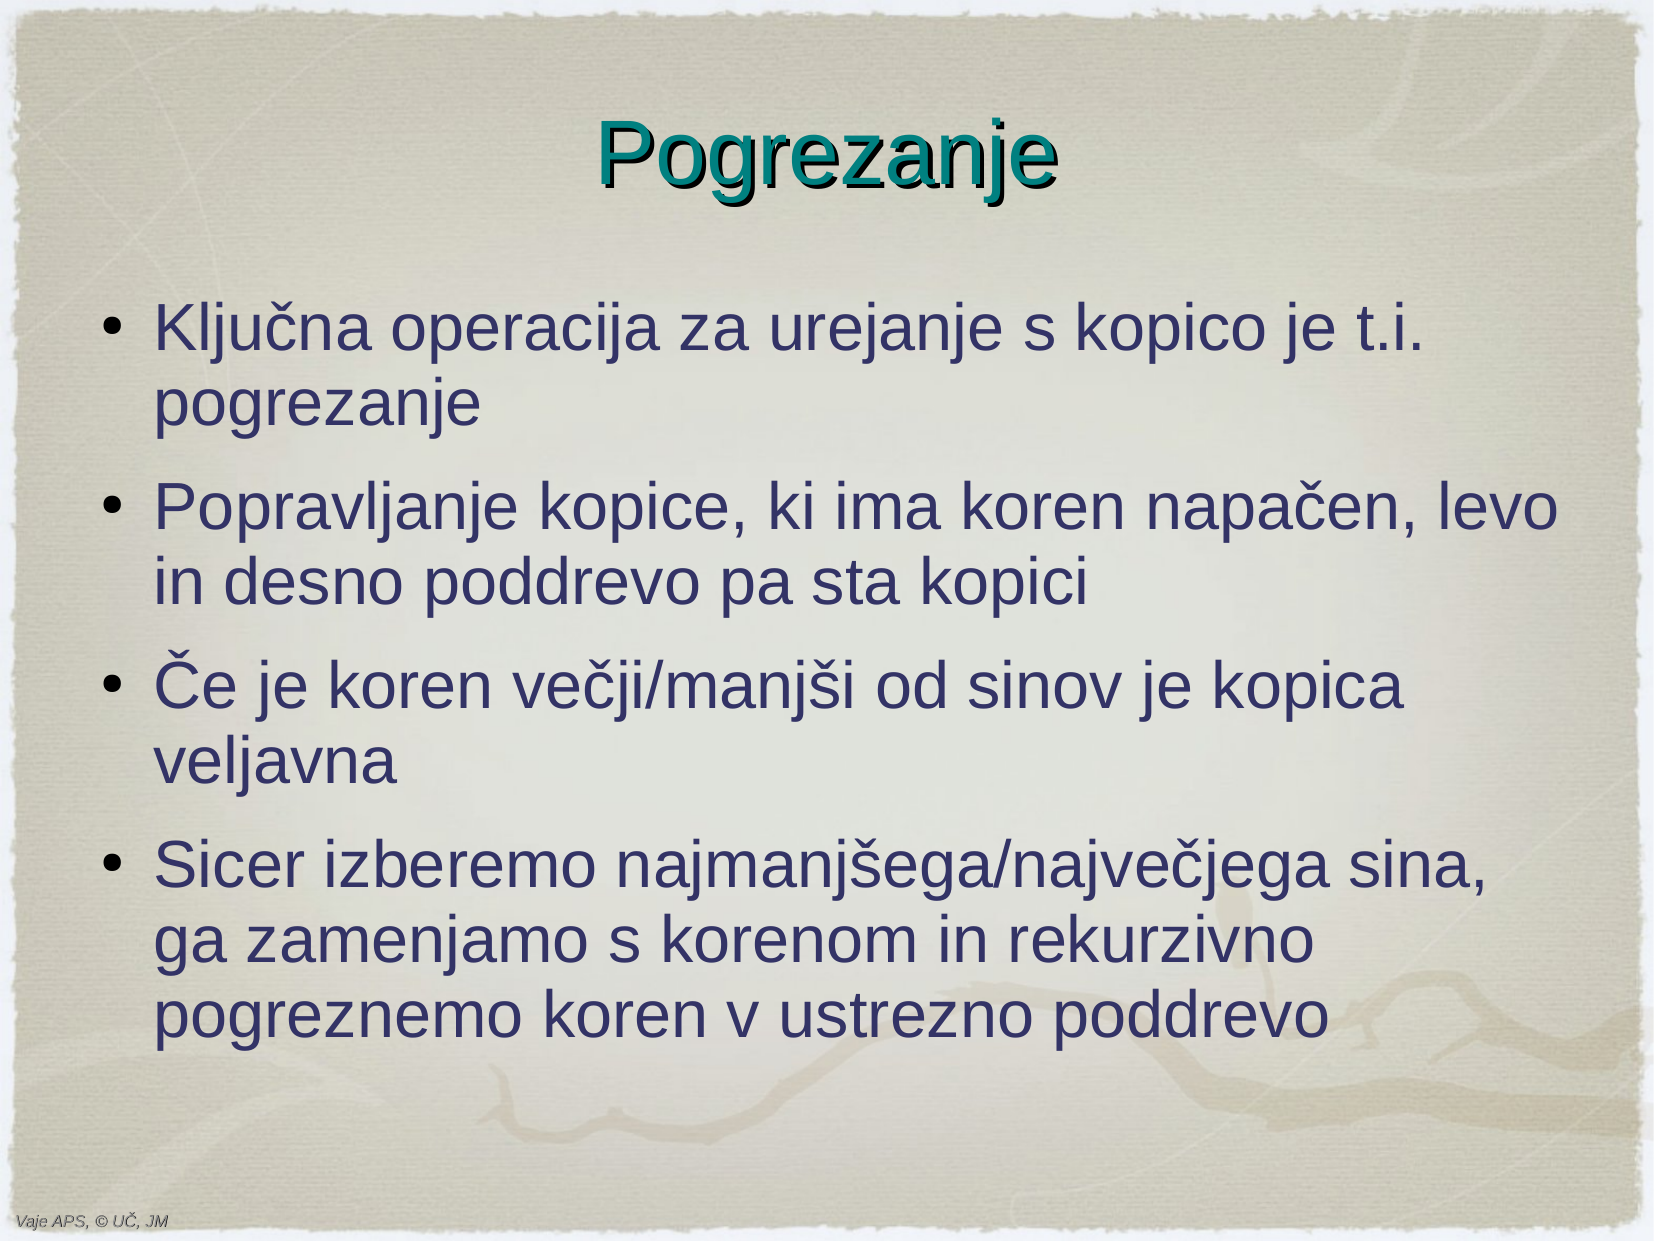

# Pogrezanje
Ključna operacija za urejanje s kopico je t.i. pogrezanje
Popravljanje kopice, ki ima koren napačen, levo in desno poddrevo pa sta kopici
Če je koren večji/manjši od sinov je kopica veljavna
Sicer izberemo najmanjšega/največjega sina, ga zamenjamo s korenom in rekurzivno pogreznemo koren v ustrezno poddrevo